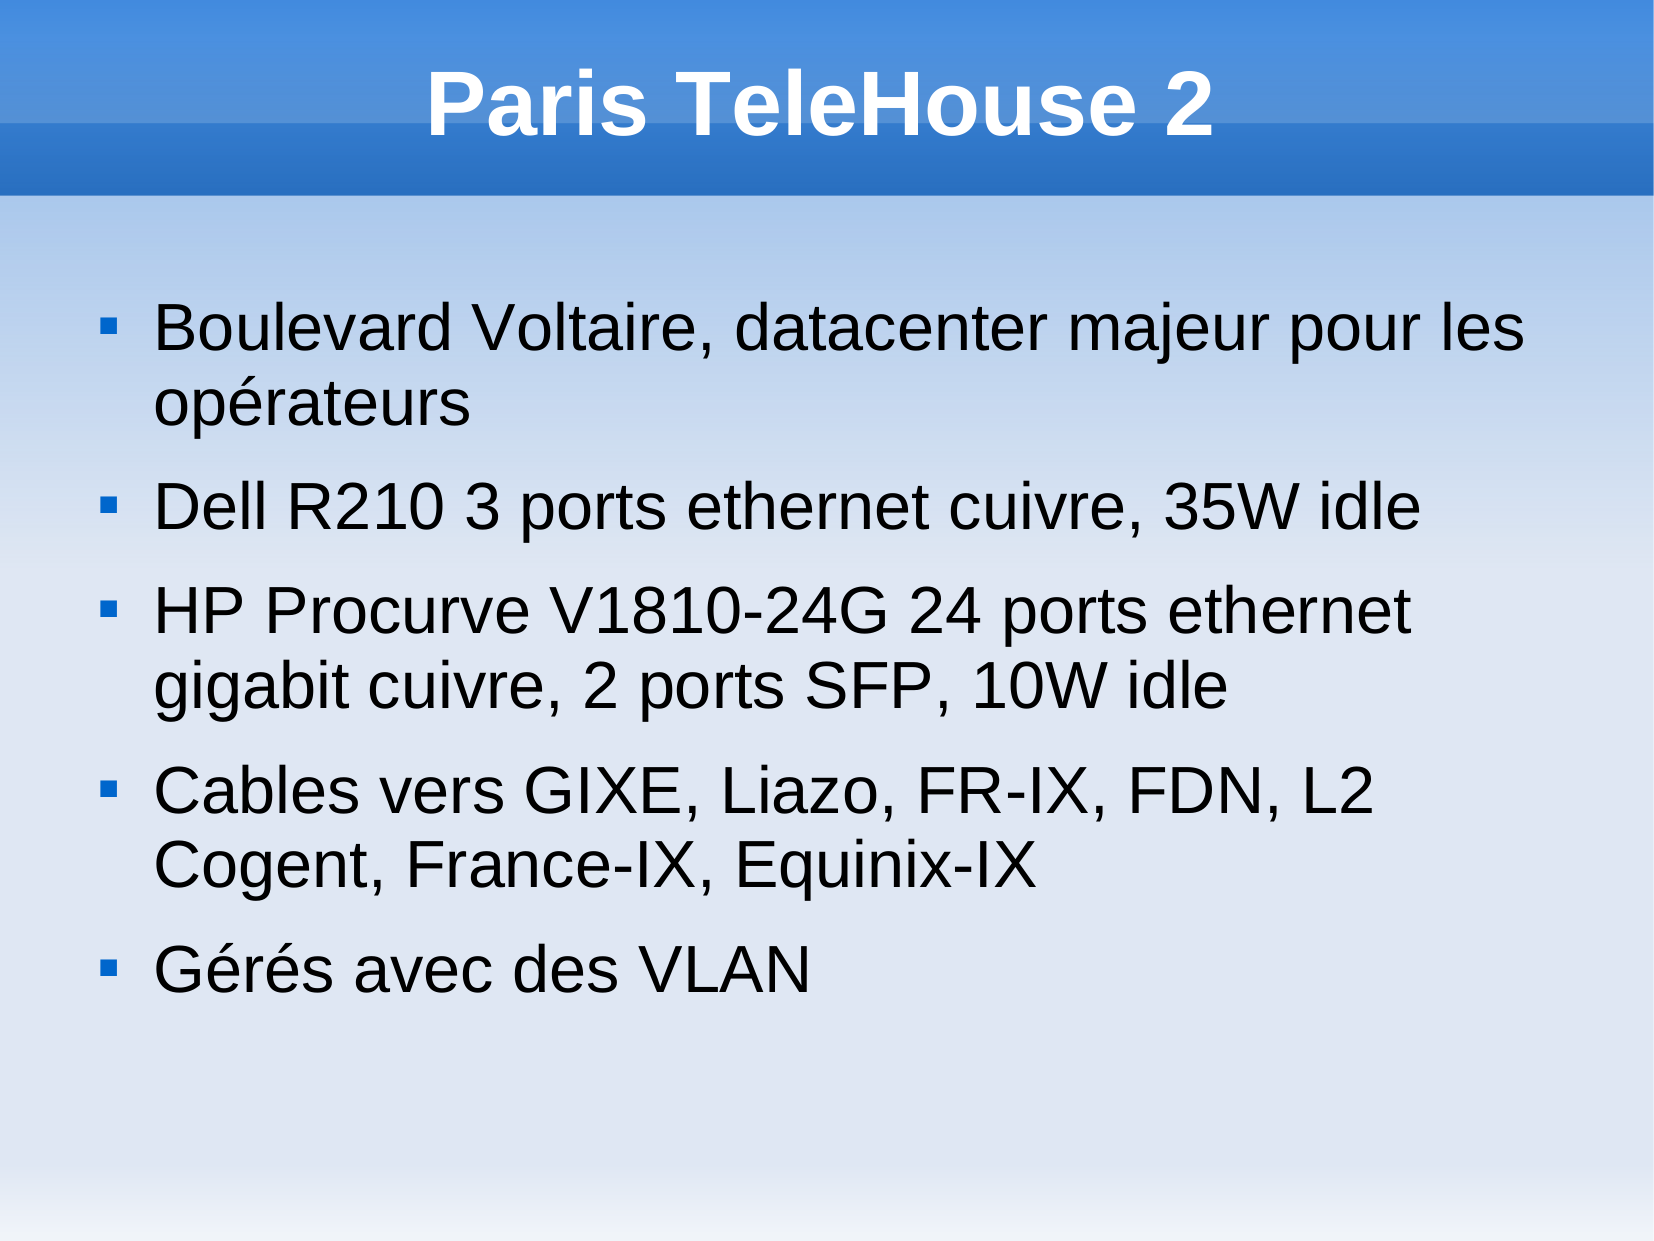

# Paris TeleHouse 2
Boulevard Voltaire, datacenter majeur pour les opérateurs
Dell R210 3 ports ethernet cuivre, 35W idle
HP Procurve V1810-24G 24 ports ethernet gigabit cuivre, 2 ports SFP, 10W idle
Cables vers GIXE, Liazo, FR-IX, FDN, L2 Cogent, France-IX, Equinix-IX
Gérés avec des VLAN